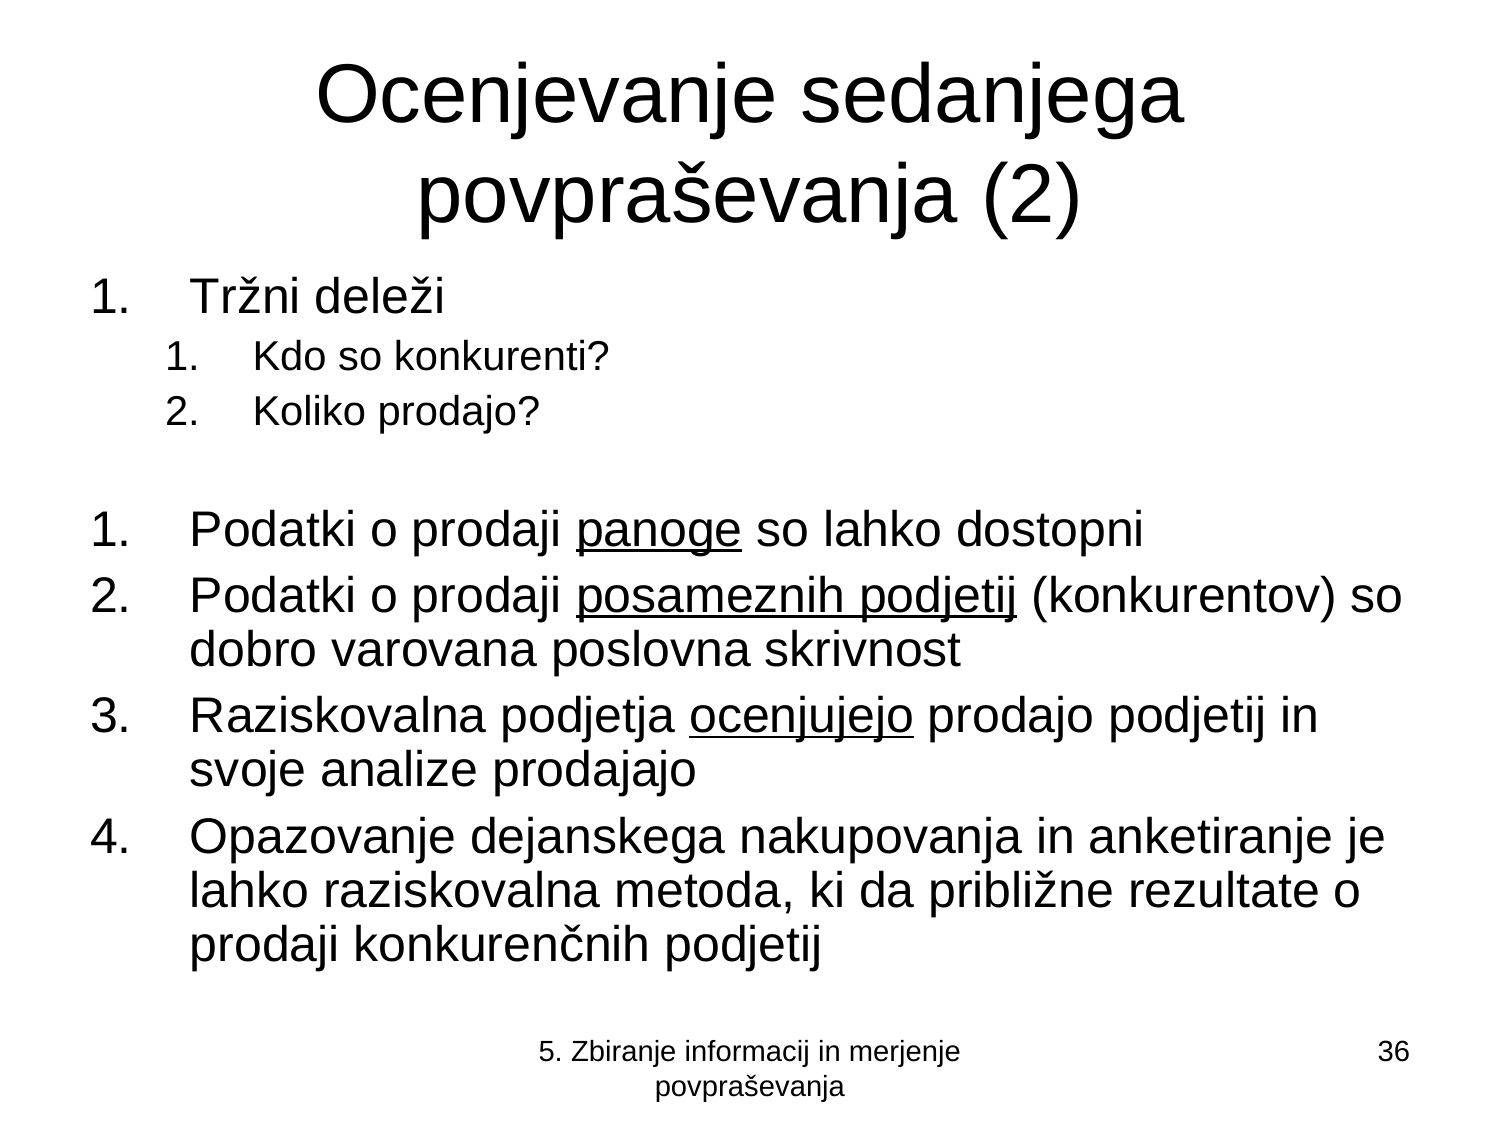

# Ocenjevanje sedanjega povpraševanja (2)
Tržni deleži
Kdo so konkurenti?
Koliko prodajo?
Podatki o prodaji panoge so lahko dostopni
Podatki o prodaji posameznih podjetij (konkurentov) so dobro varovana poslovna skrivnost
Raziskovalna podjetja ocenjujejo prodajo podjetij in svoje analize prodajajo
Opazovanje dejanskega nakupovanja in anketiranje je lahko raziskovalna metoda, ki da približne rezultate o prodaji konkurenčnih podjetij
5. Zbiranje informacij in merjenje povpraševanja